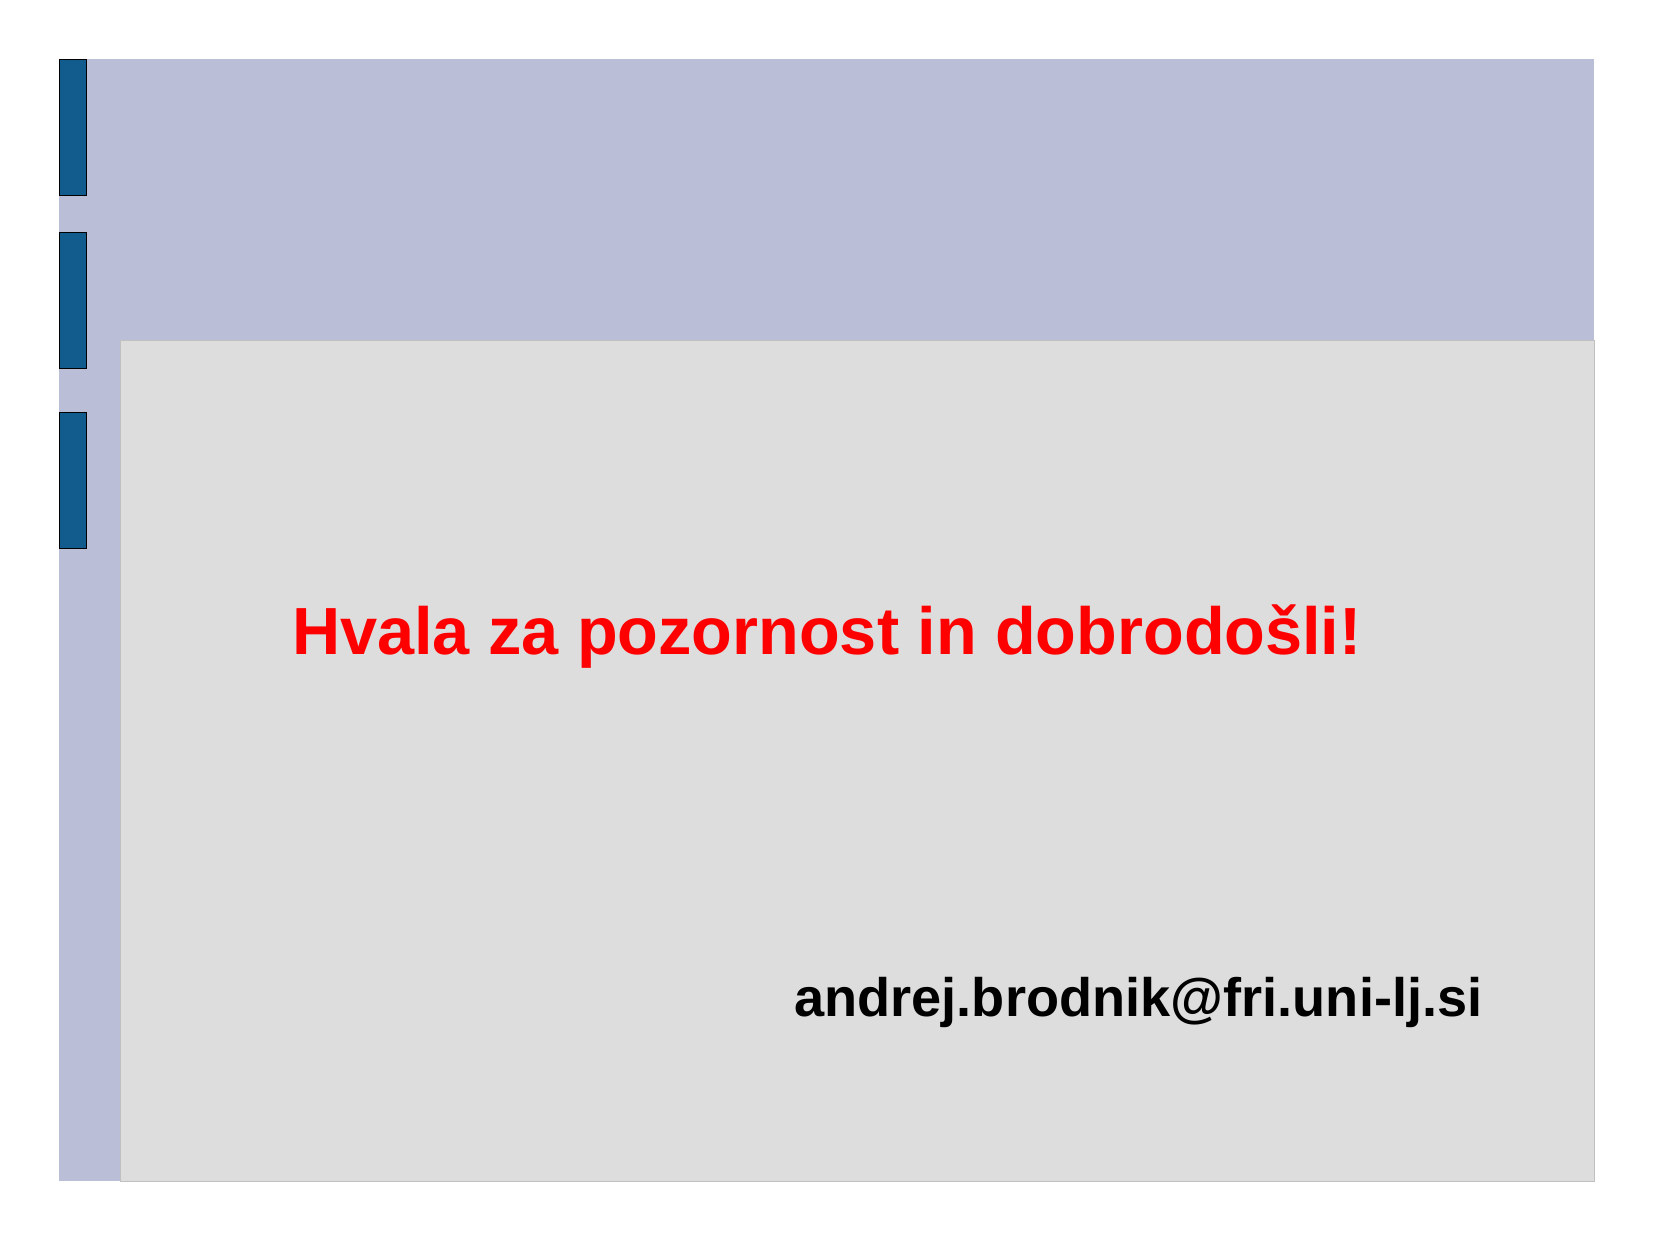

#
Hvala za pozornost in dobrodošli!
andrej.brodnik@fri.uni-lj.si